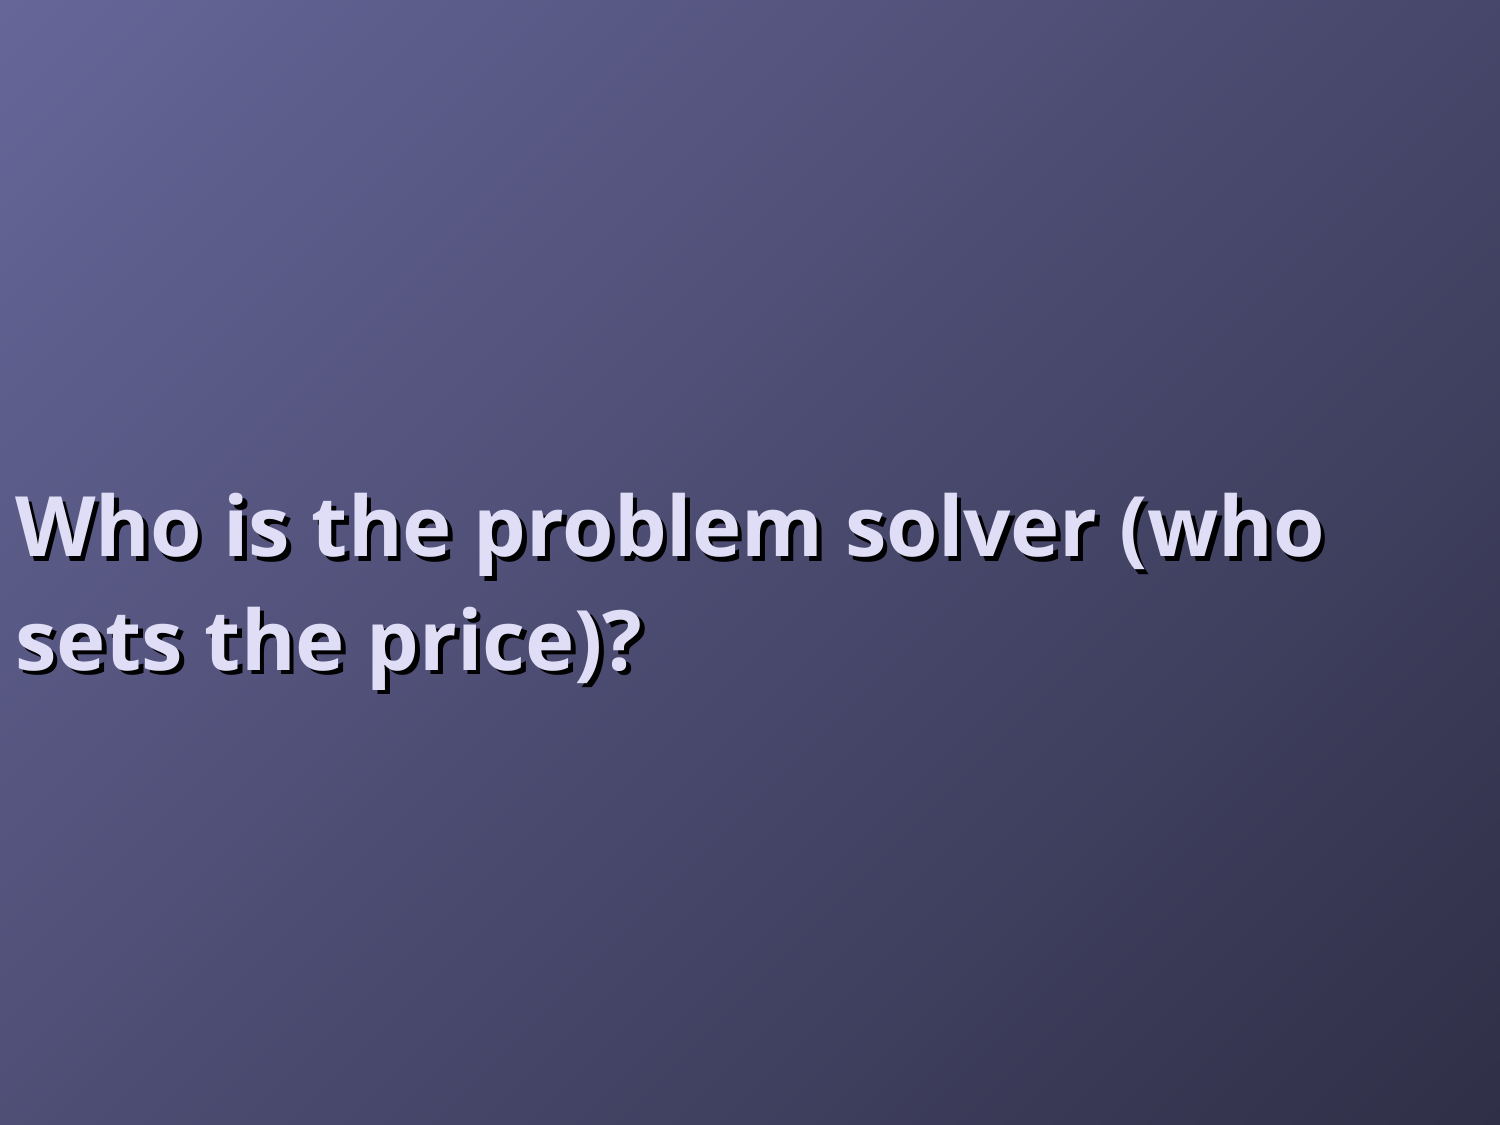

# Who is the problem solver (who sets the price)?